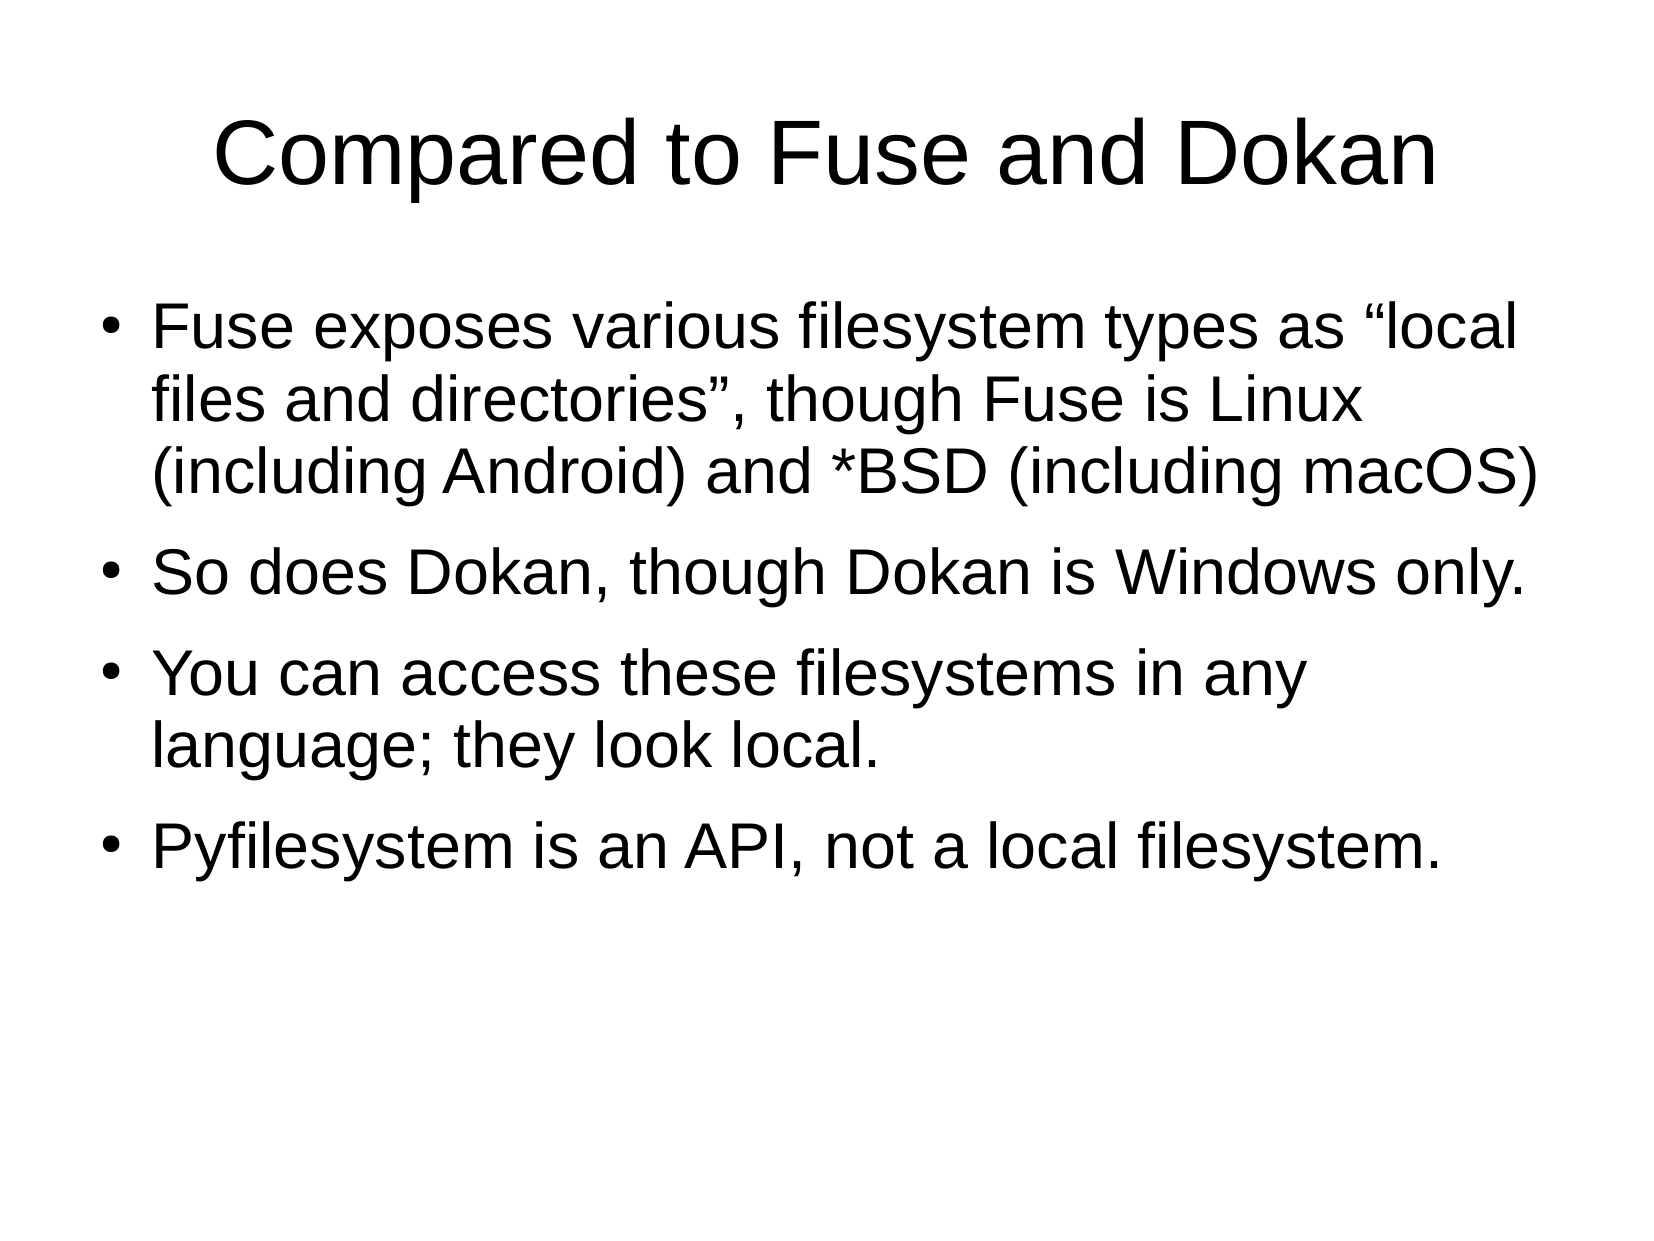

# Compared to Fuse and Dokan
Fuse exposes various filesystem types as “local files and directories”, though Fuse is Linux (including Android) and *BSD (including macOS)
So does Dokan, though Dokan is Windows only.
You can access these filesystems in any language; they look local.
Pyfilesystem is an API, not a local filesystem.